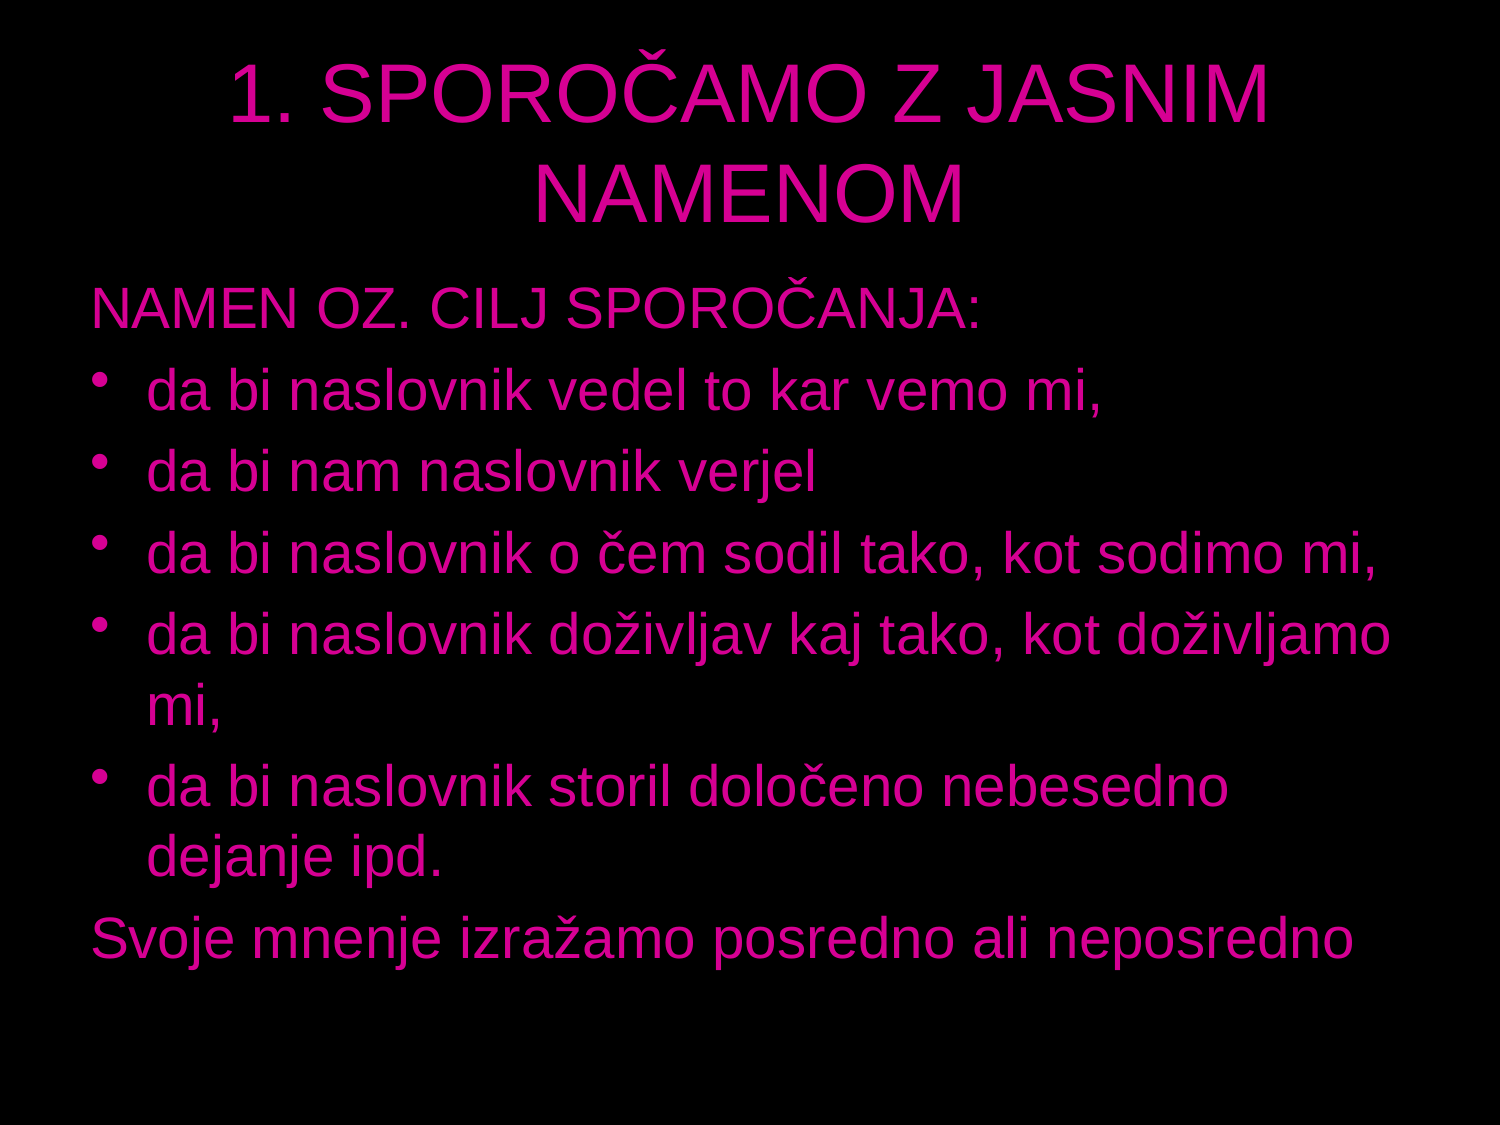

# 1. SPOROČAMO Z JASNIM NAMENOM
NAMEN OZ. CILJ SPOROČANJA:
da bi naslovnik vedel to kar vemo mi,
da bi nam naslovnik verjel
da bi naslovnik o čem sodil tako, kot sodimo mi,
da bi naslovnik doživljav kaj tako, kot doživljamo mi,
da bi naslovnik storil določeno nebesedno dejanje ipd.
Svoje mnenje izražamo posredno ali neposredno.